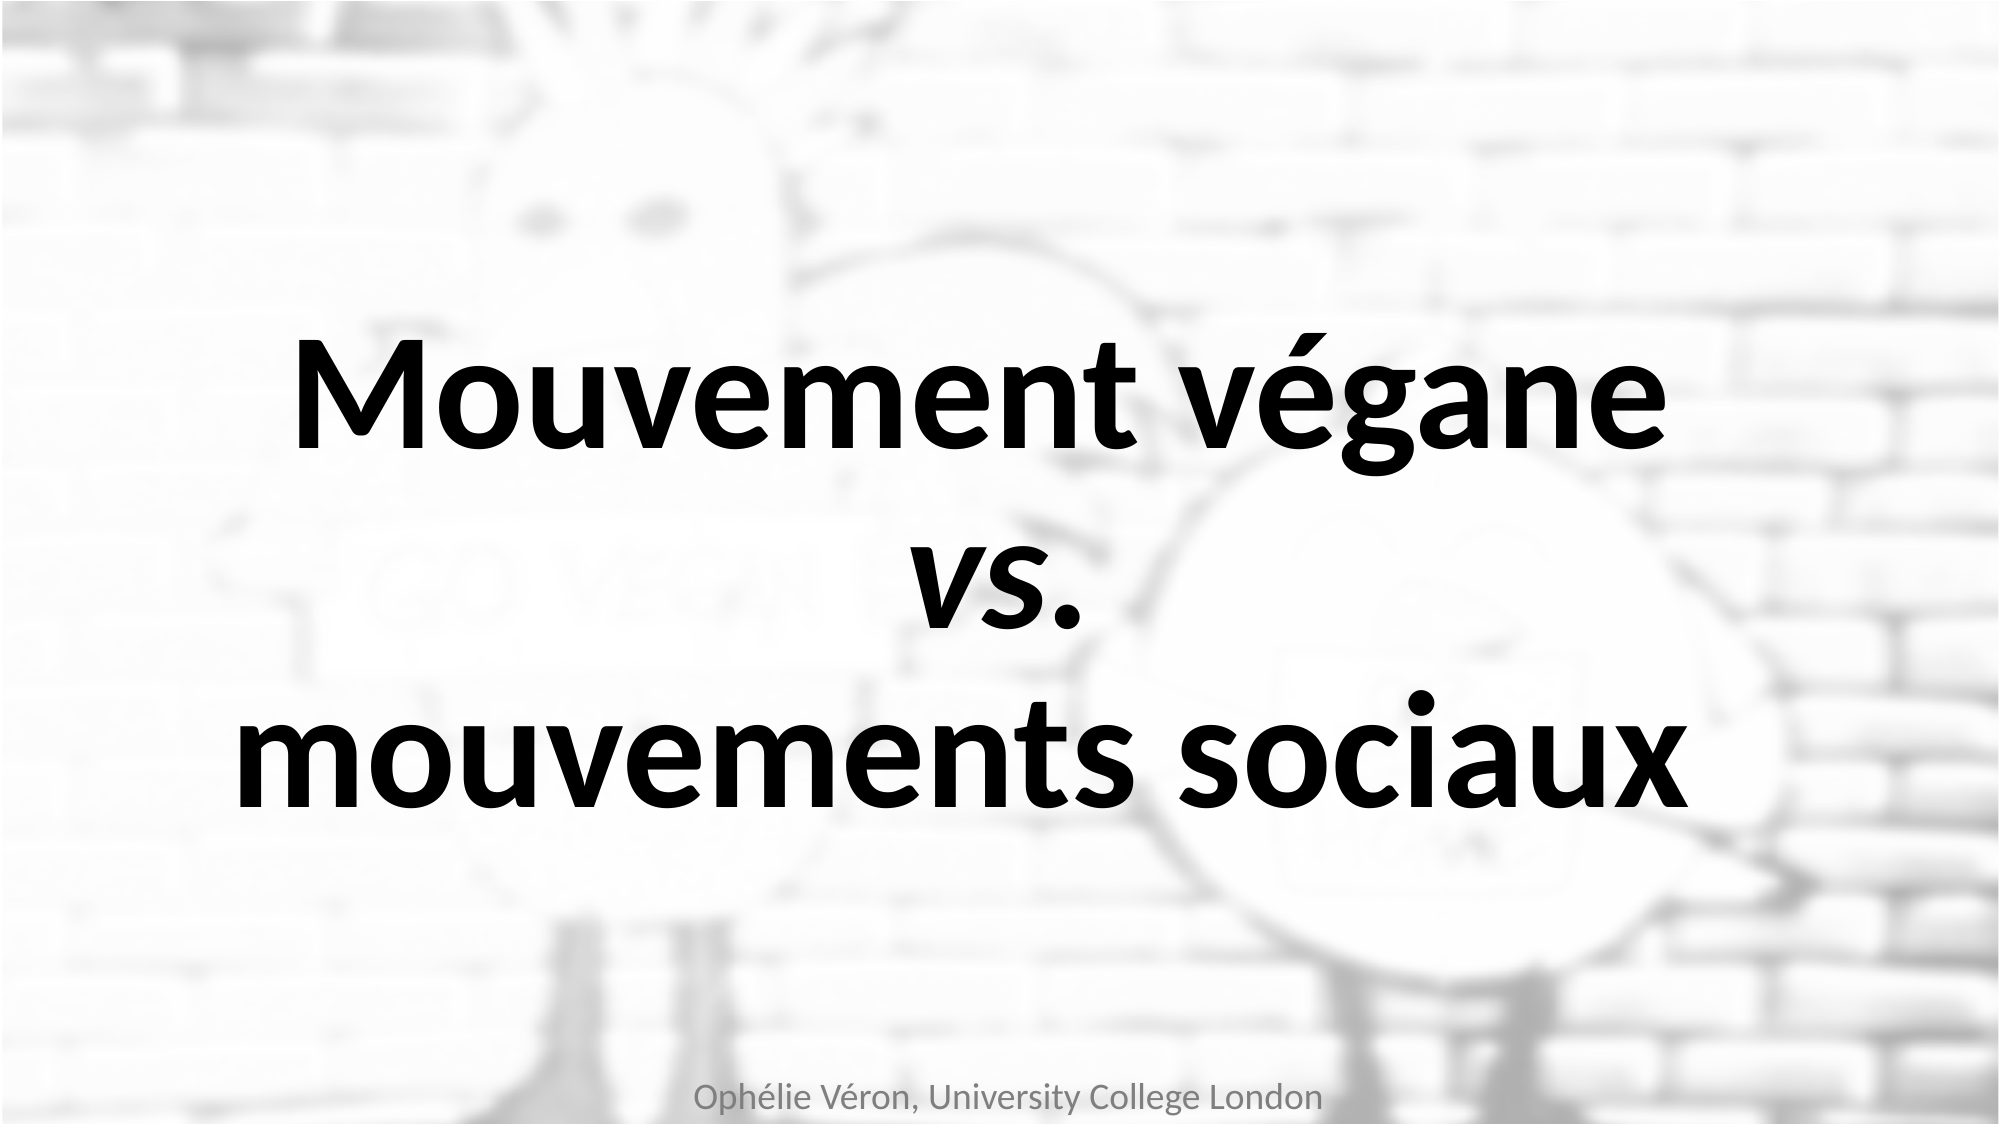

# Mouvement végane vs. mouvements sociaux
Ophélie Véron, University College London